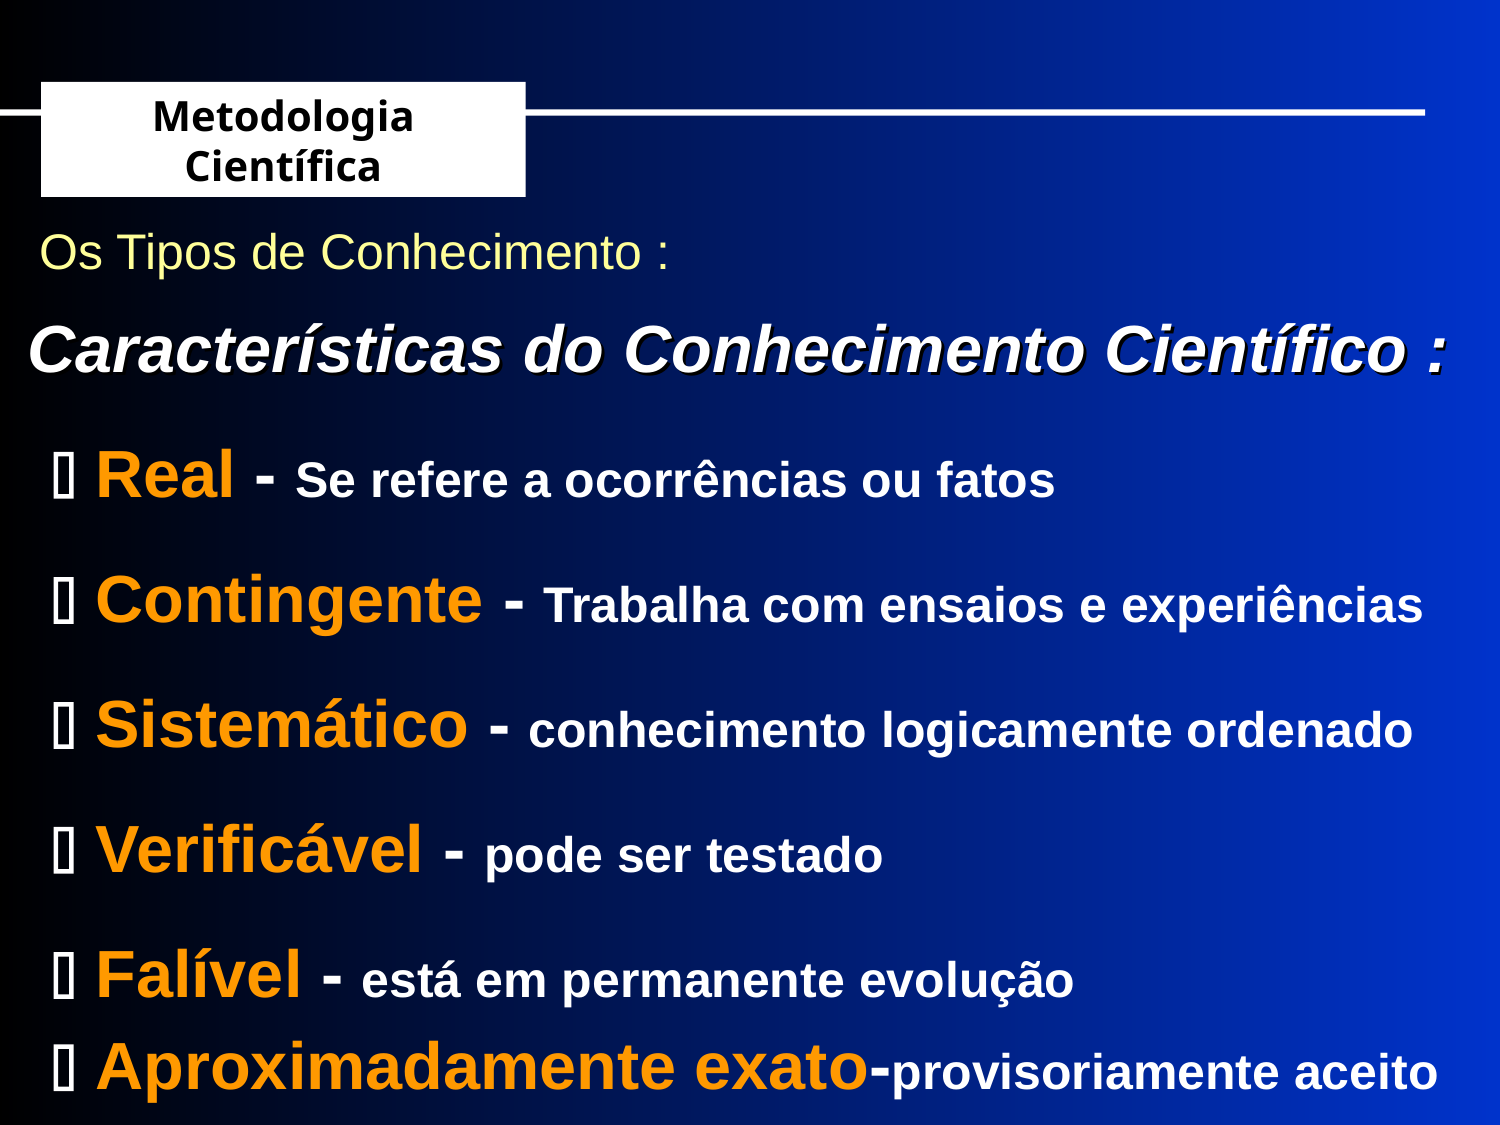

Metodologia Científica
Os Tipos de Conhecimento :
Características do Conhecimento Científico :
 Real - Se refere a ocorrências ou fatos
 Contingente - Trabalha com ensaios e experiências
 Sistemático - conhecimento logicamente ordenado
 Verificável - pode ser testado
 Falível - está em permanente evolução
 Aproximadamente exato-provisoriamente aceito